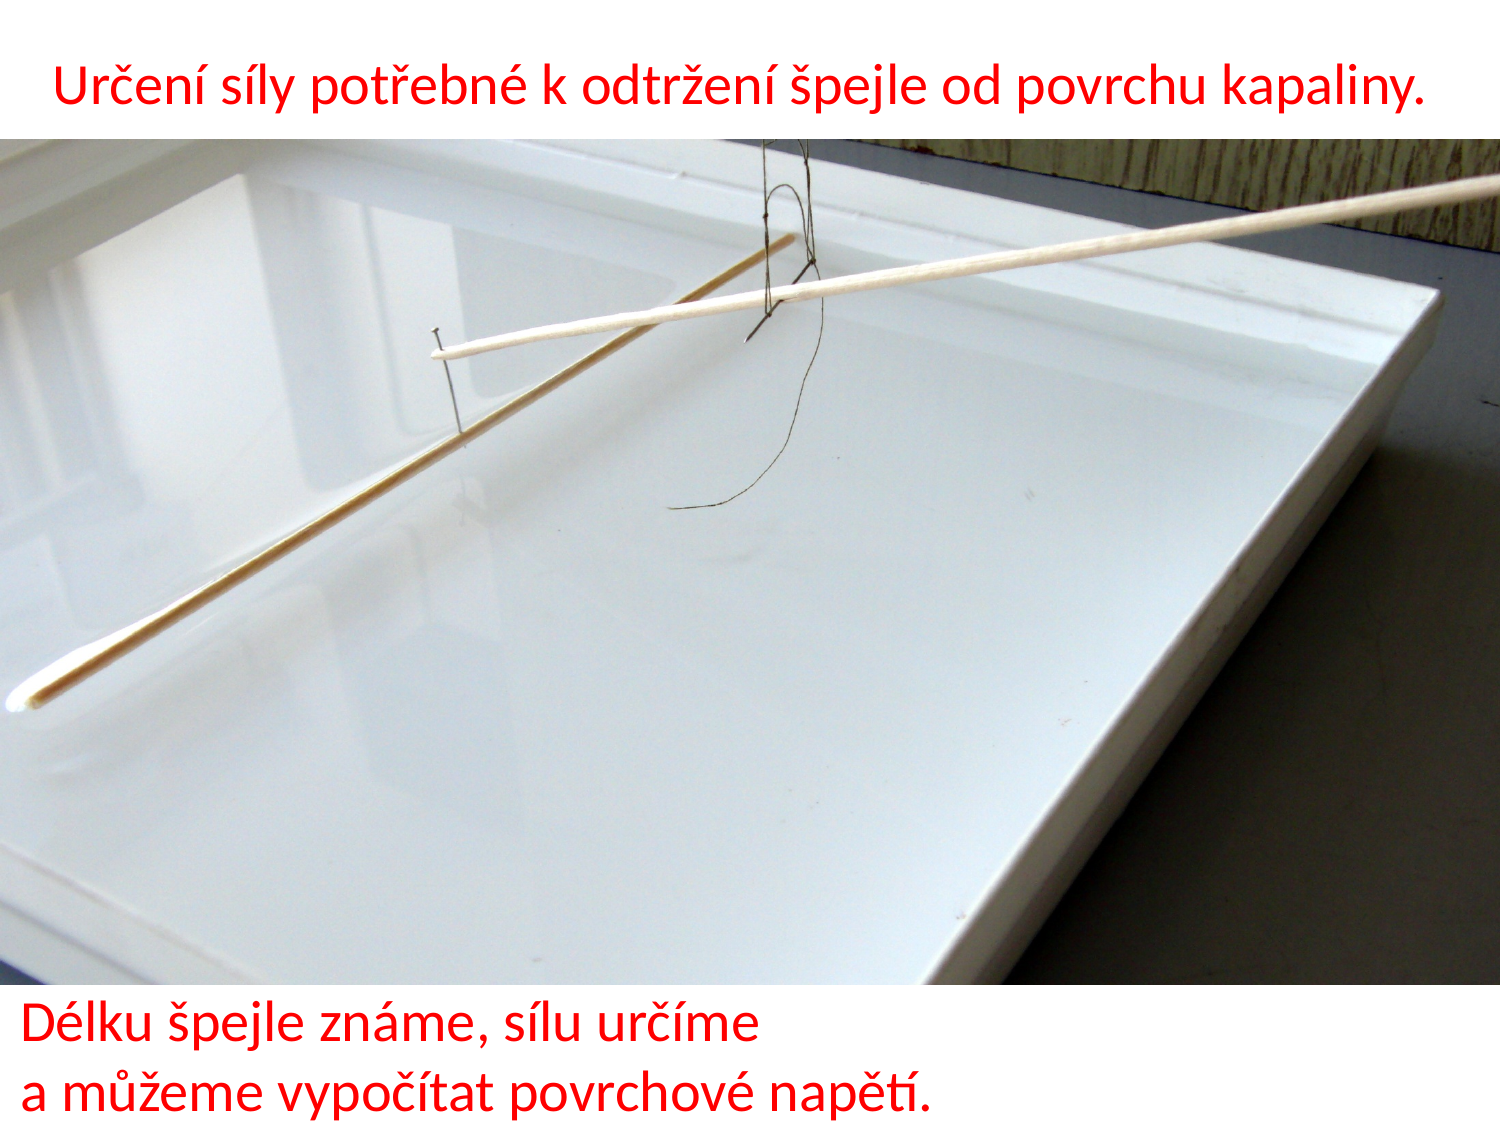

Určení síly potřebné k odtržení špejle od povrchu kapaliny.
Délku špejle známe, sílu určíme
a můžeme vypočítat povrchové napětí.